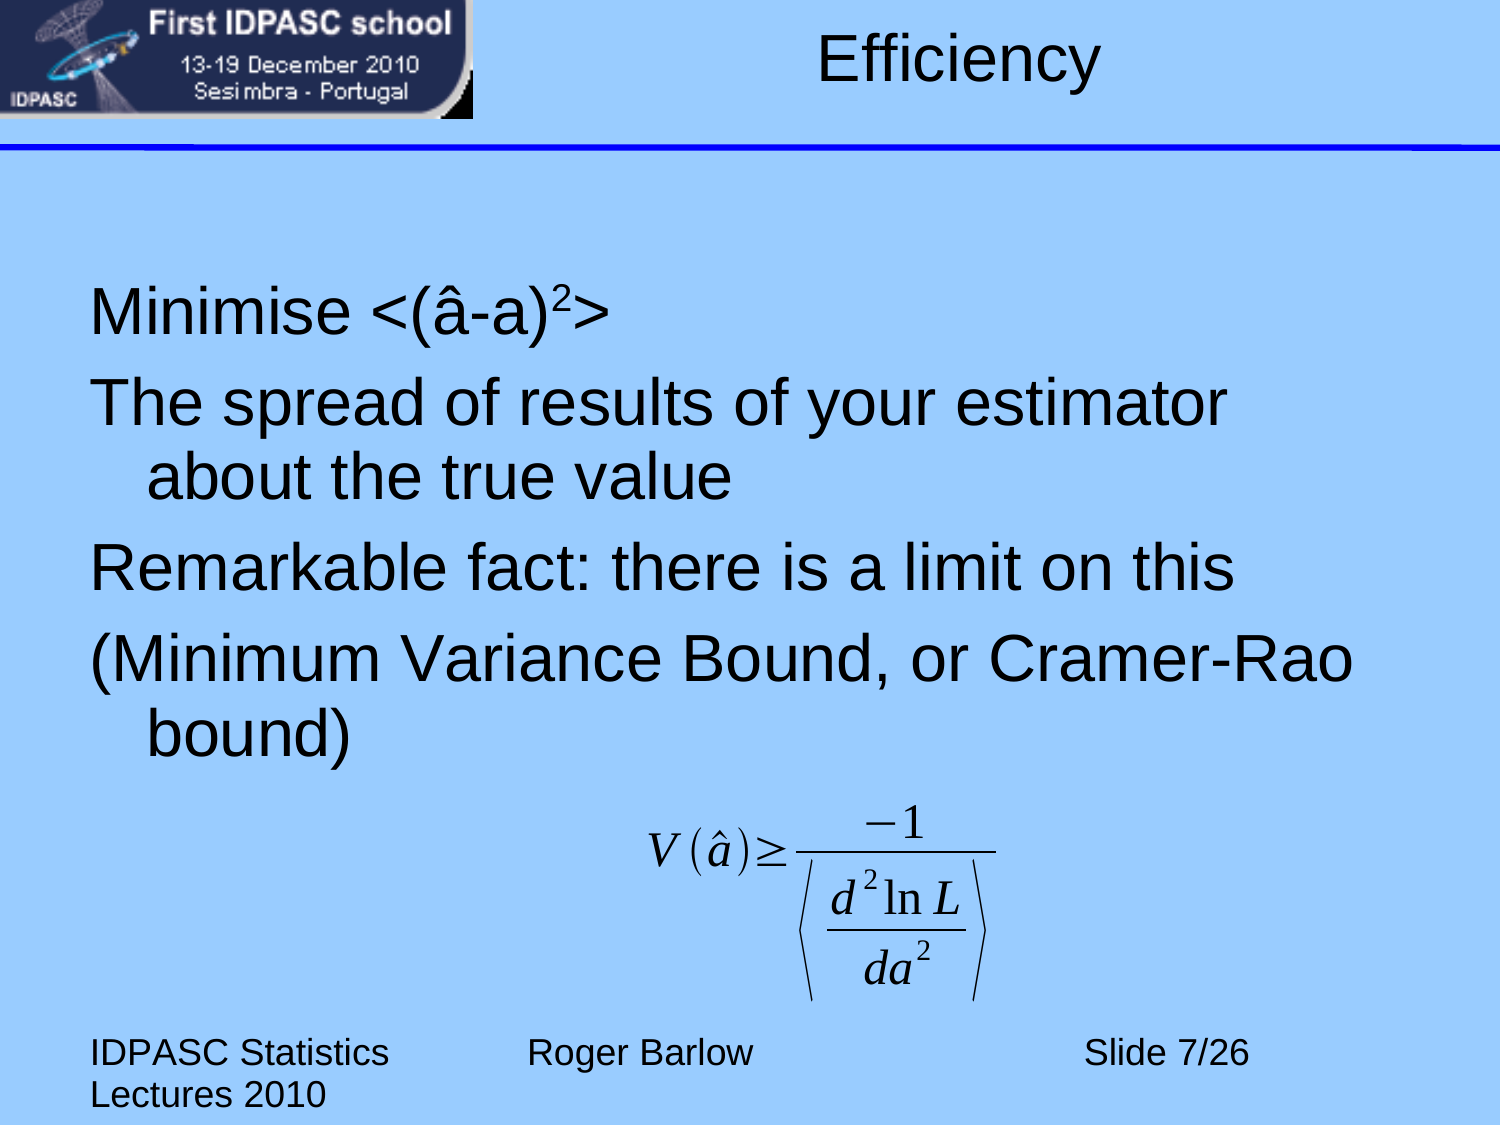

# Efficiency
Minimise <(â-a)2>
The spread of results of your estimator about the true value
Remarkable fact: there is a limit on this
(Minimum Variance Bound, or Cramer-Rao bound)
7